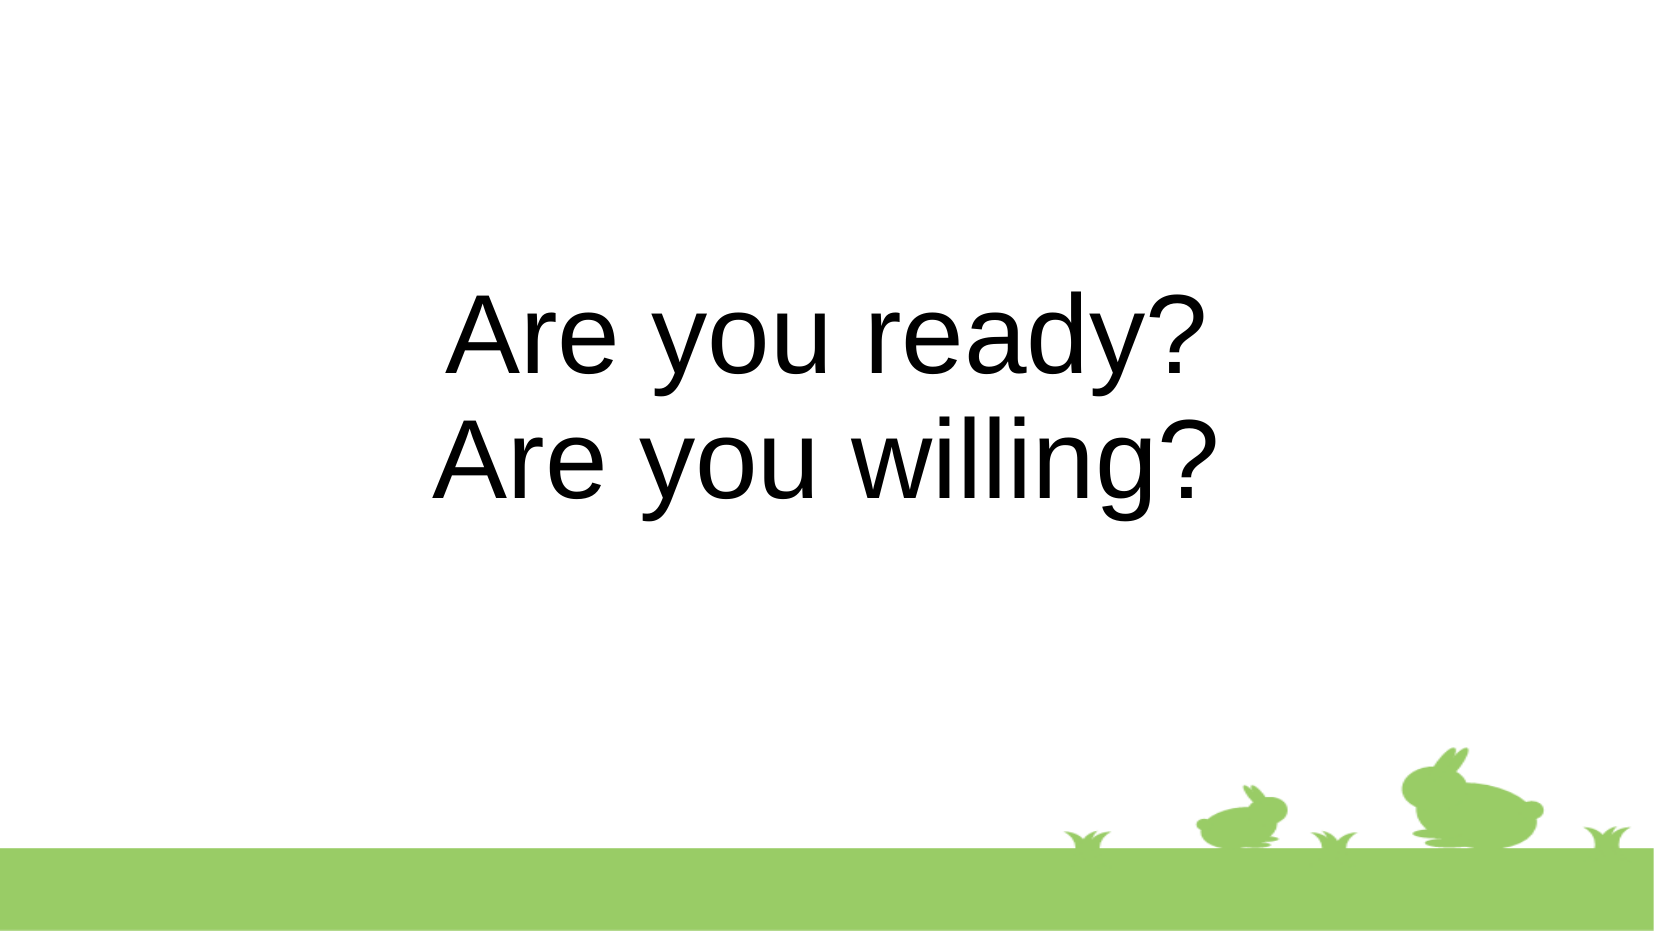

#
Are you ready?
Are you willing?